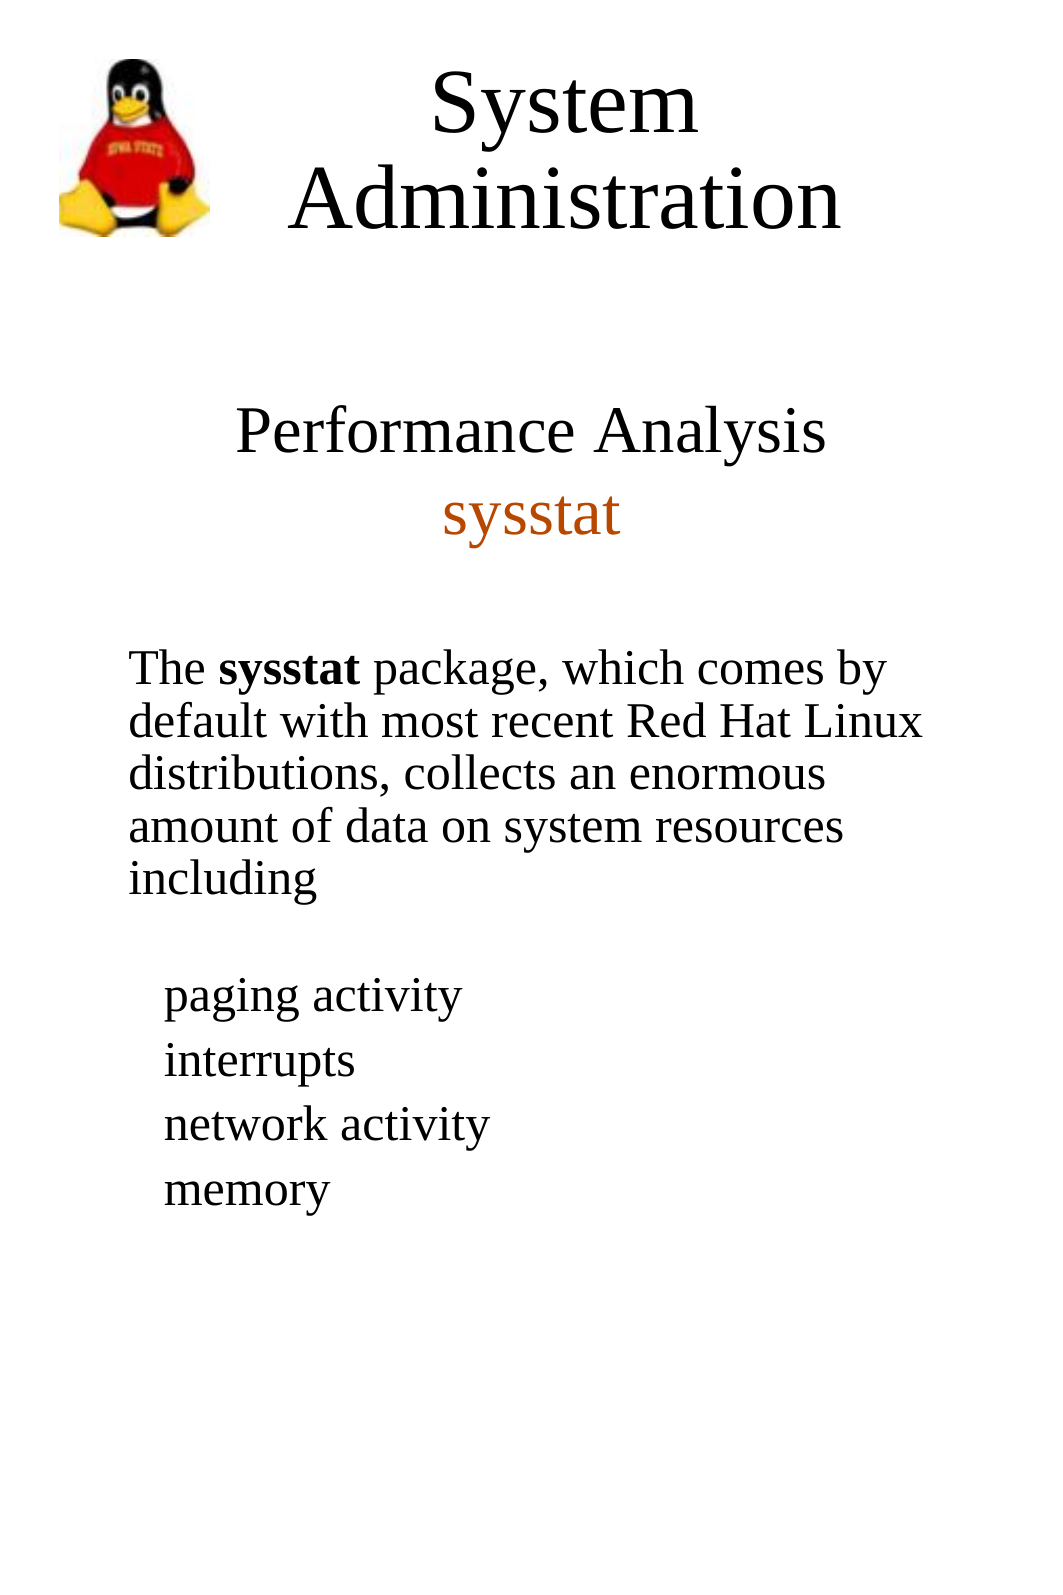

# System Administration
Performance Analysis
sysstat
The sysstat package, which comes by default with most recent Red Hat Linux distributions, collects an enormous amount of data on system resources including
paging activity
interrupts
network activity
memory